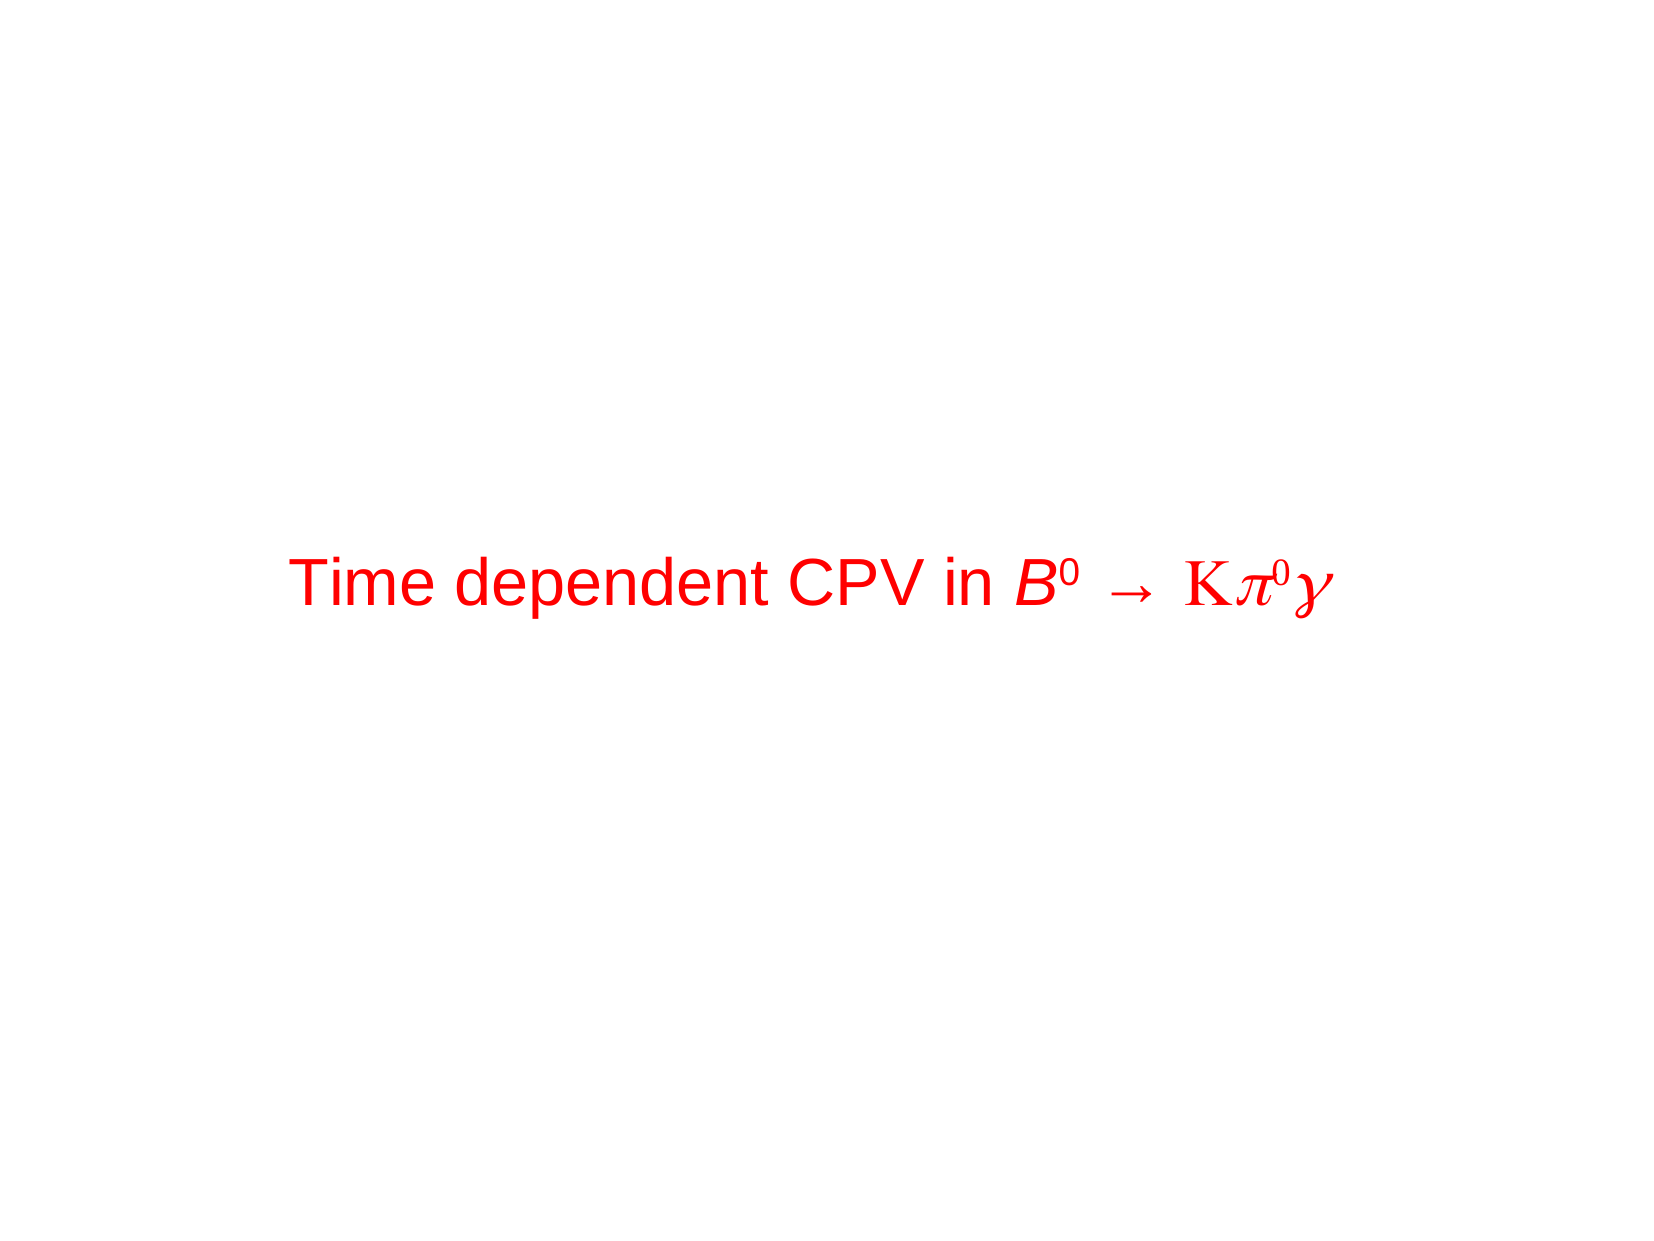

Time dependent CPV in B0 → Kp0g